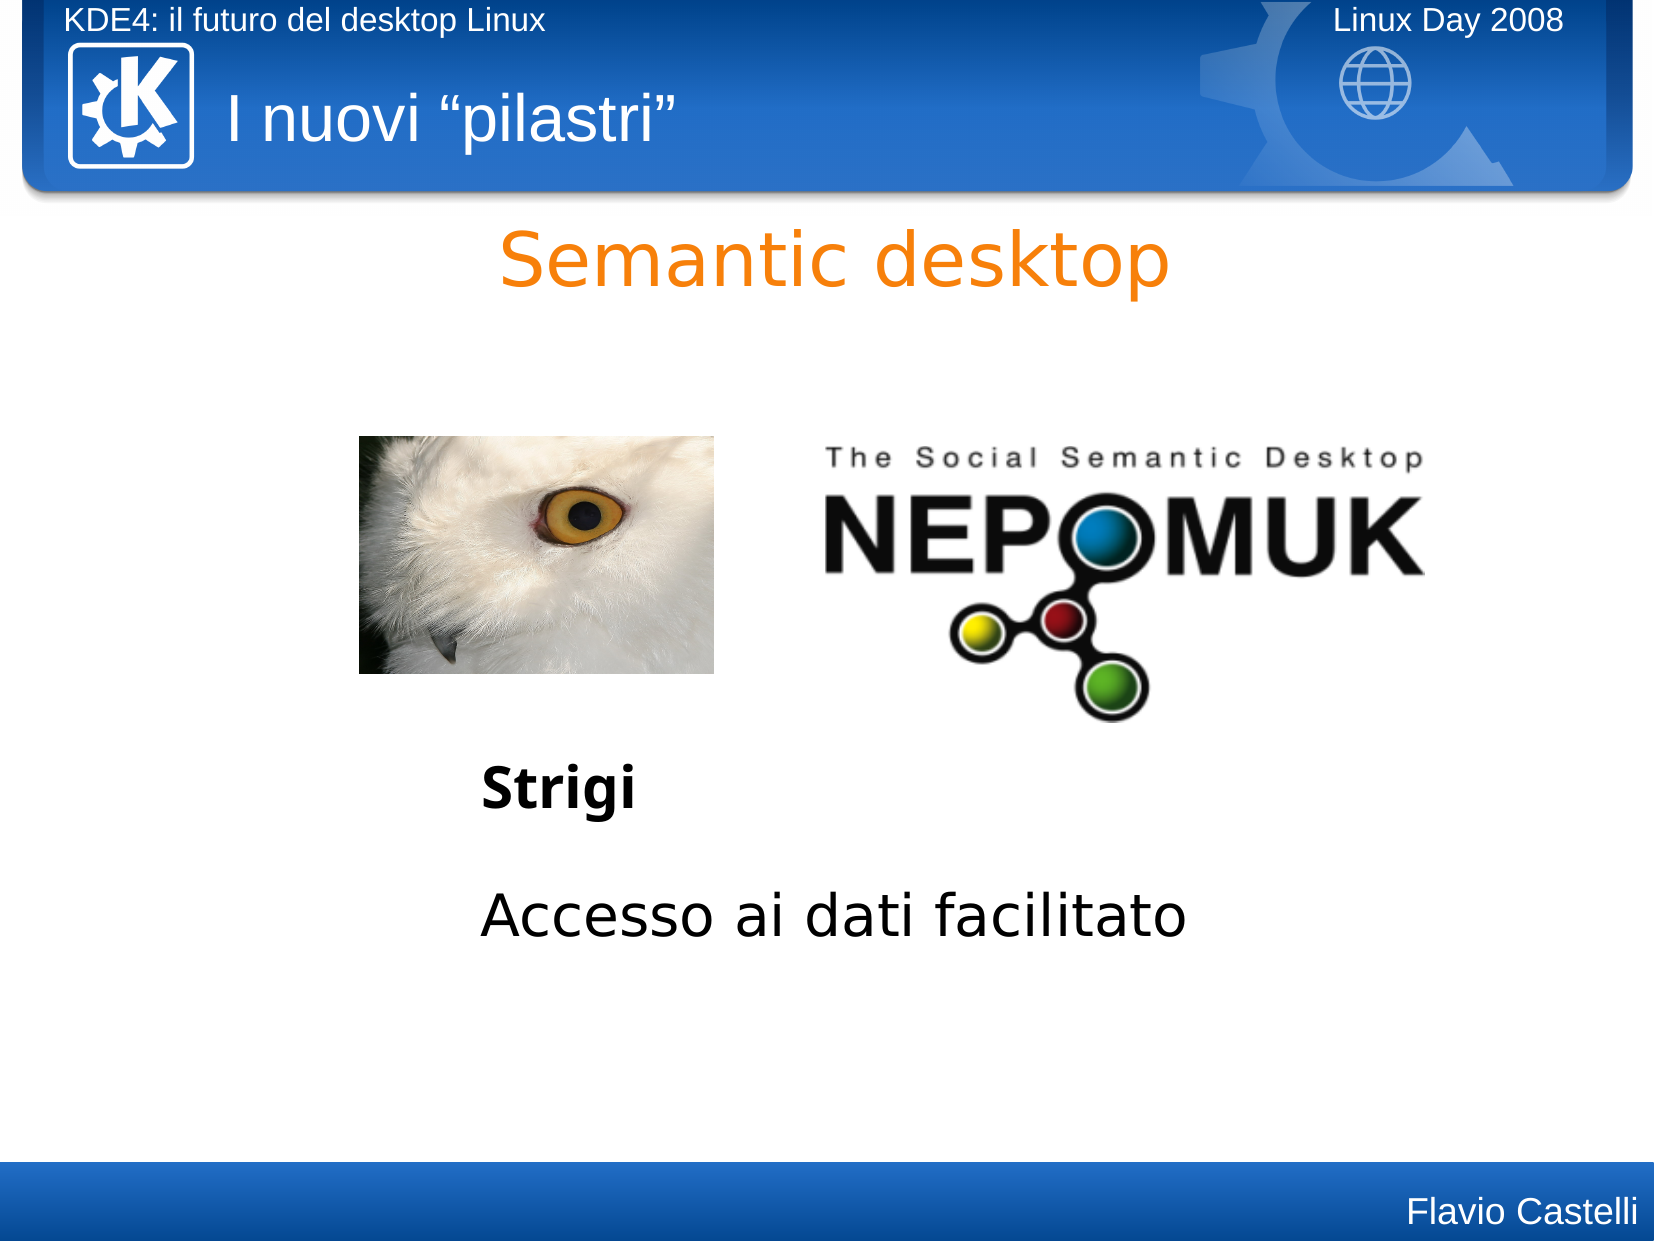

# I nuovi “pilastri”
Semantic desktop
Strigi
Accesso ai dati facilitato